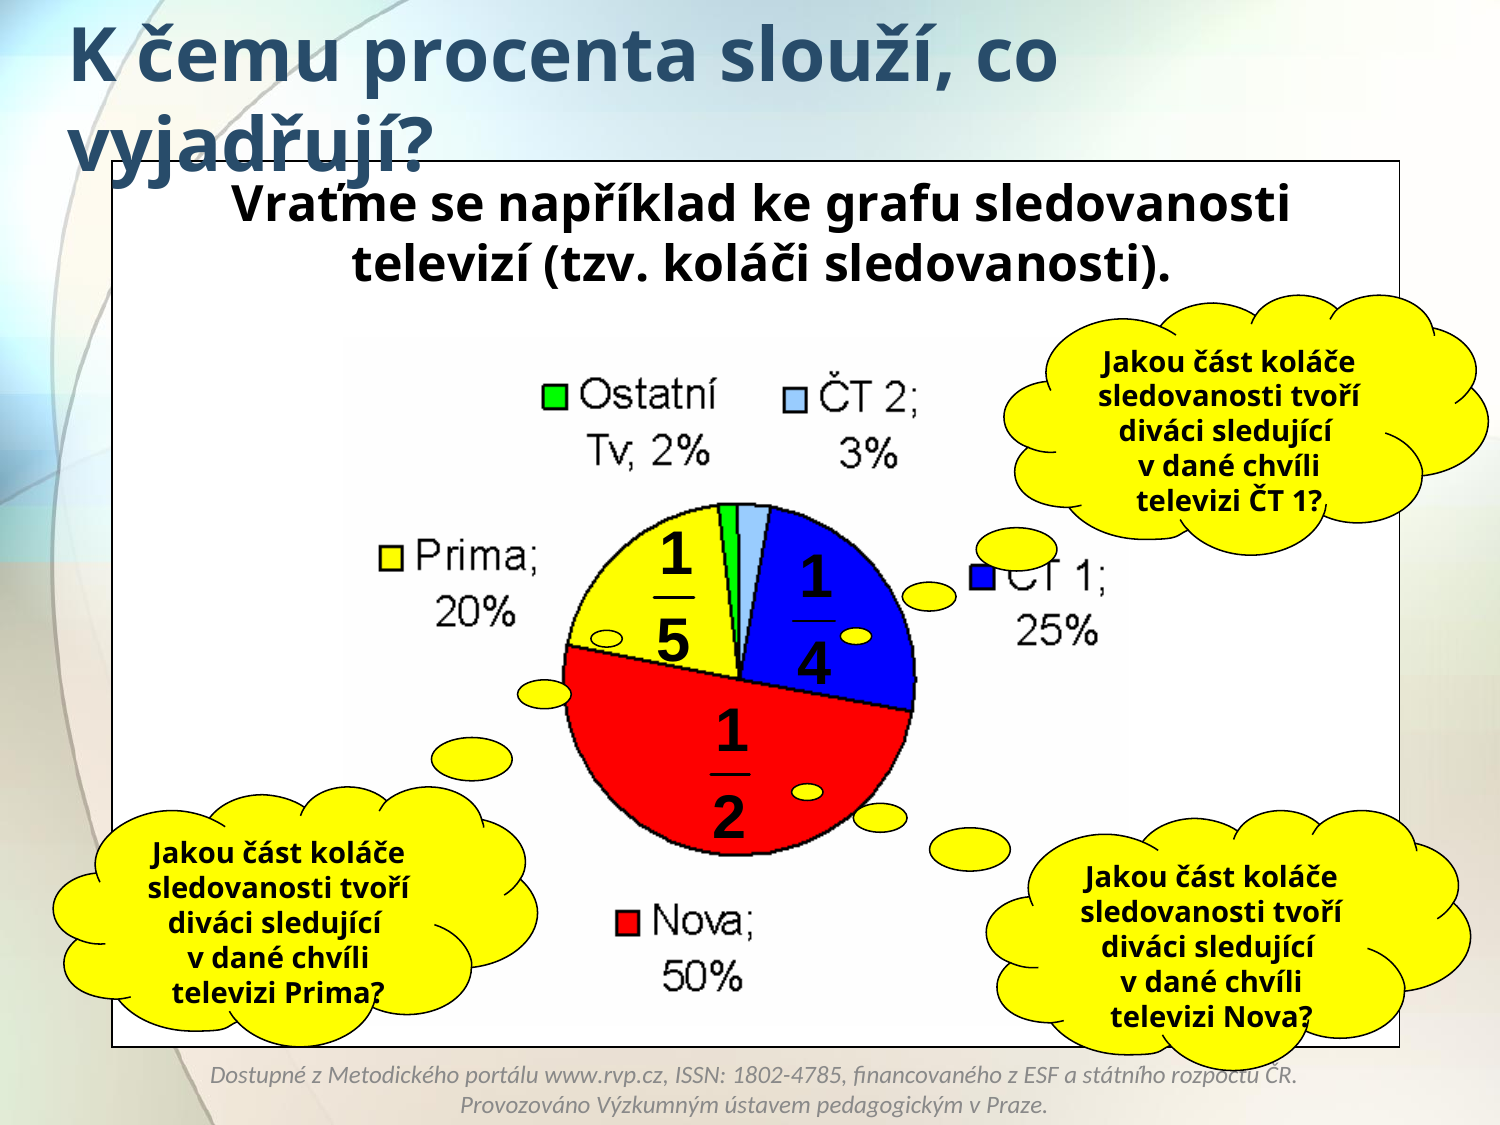

K čemu procenta slouží, co vyjadřují?
Vraťme se například ke grafu sledovanosti televizí (tzv. koláči sledovanosti).
Jakou část koláče sledovanosti tvoří diváci sledující
v dané chvíli televizi ČT 1?
Jakou část koláče sledovanosti tvoří diváci sledující
v dané chvíli televizi Prima?
Jakou část koláče sledovanosti tvoří diváci sledující
v dané chvíli televizi Nova?